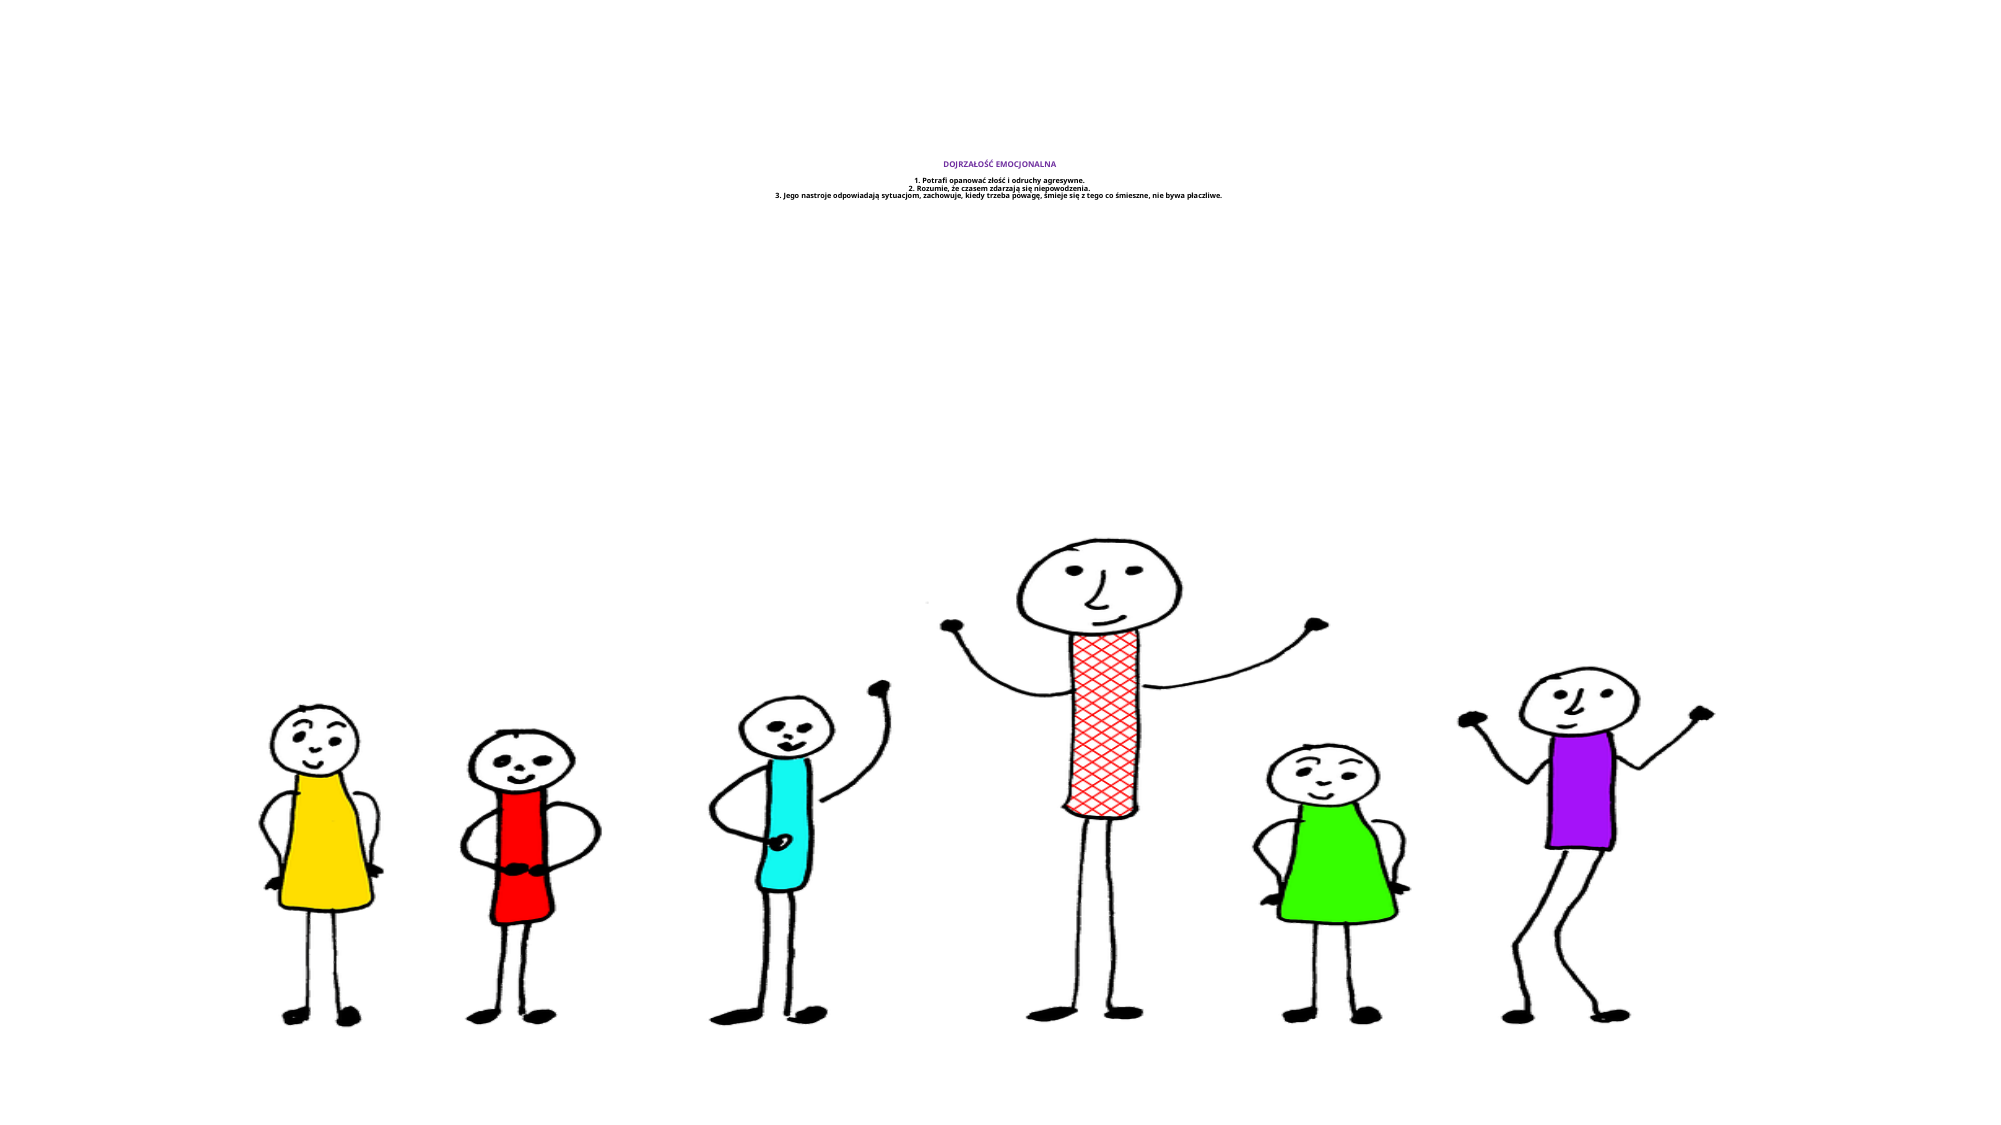

# DOJRZAŁOŚĆ EMOCJONALNA 1. Potrafi opanować złość i odruchy agresywne. 2. Rozumie, że czasem zdarzają się niepowodzenia. 3. Jego nastroje odpowiadają sytuacjom, zachowuje, kiedy trzeba powagę, śmieje się z tego co śmieszne, nie bywa płaczliwe.